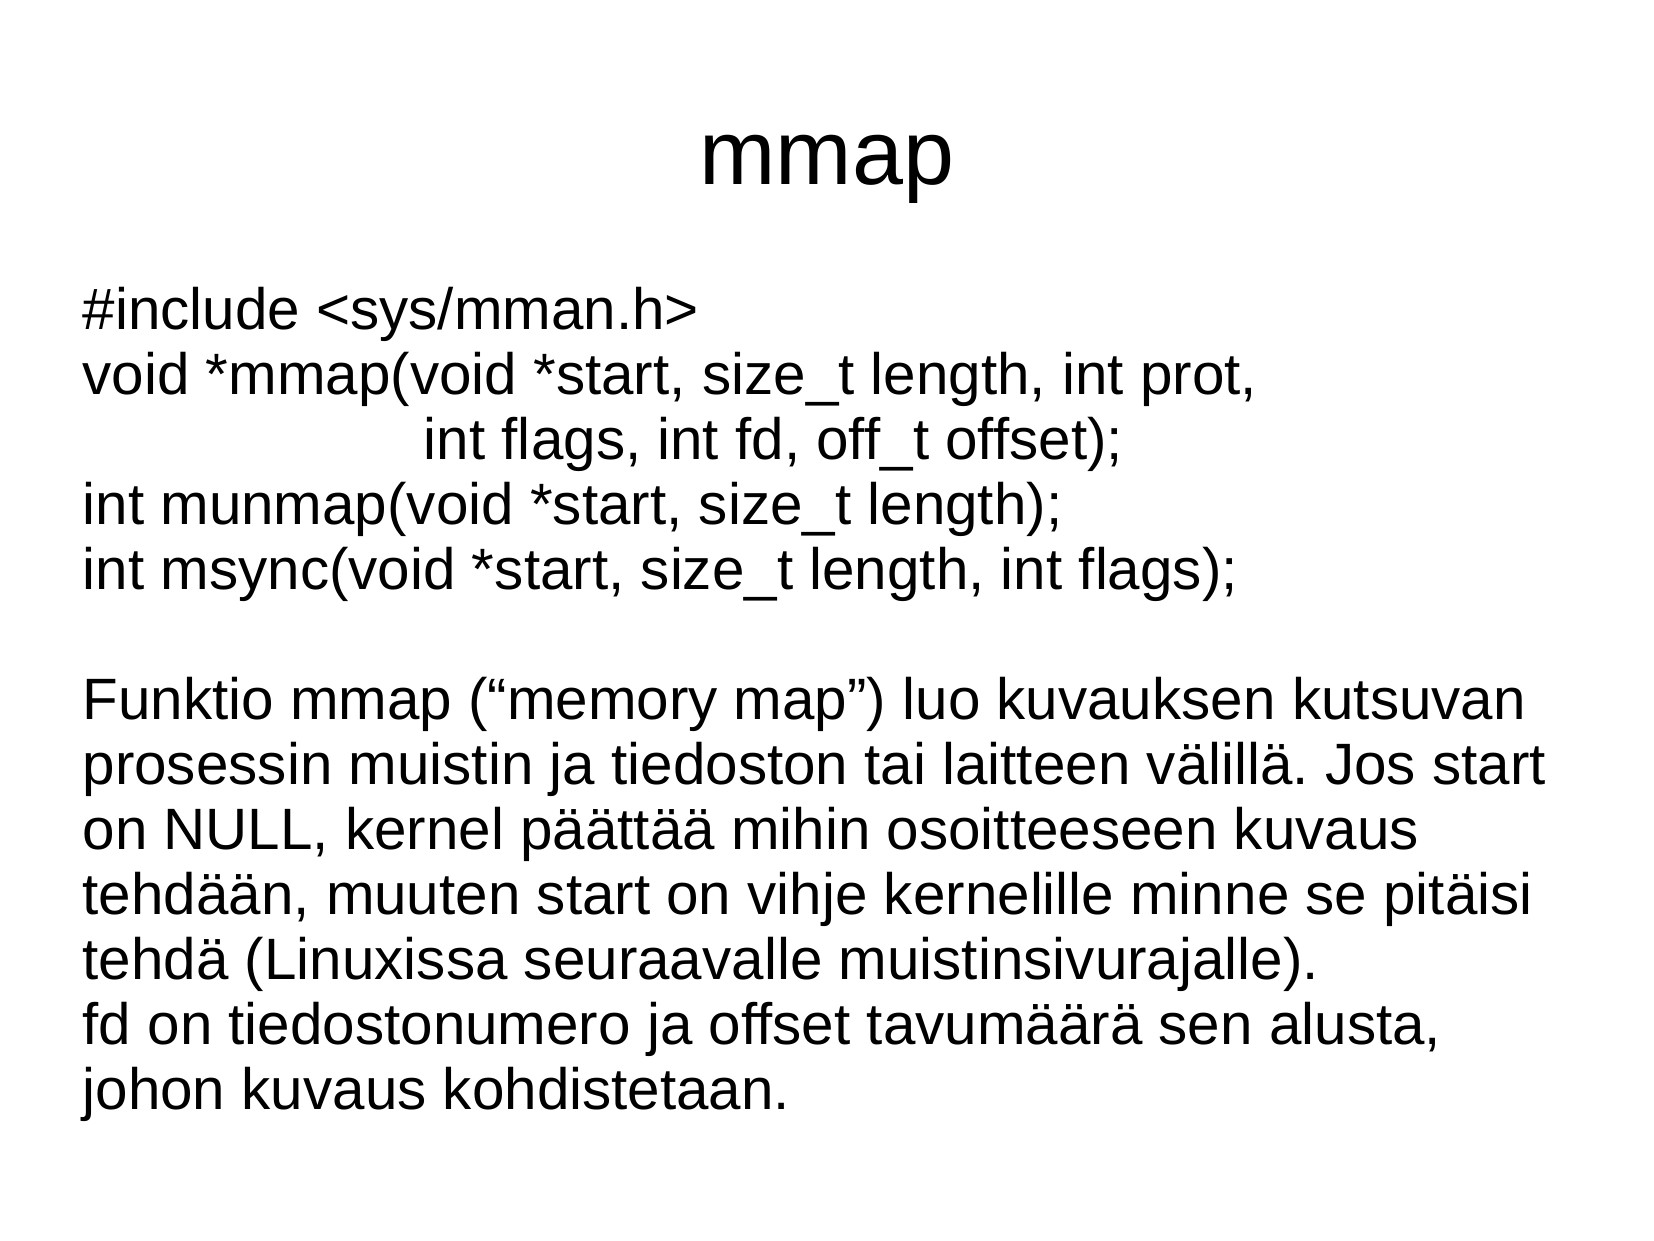

# mmap
#include <sys/mman.h>
void *mmap(void *start, size_t length, int prot,
 int flags, int fd, off_t offset);
int munmap(void *start, size_t length);
int msync(void *start, size_t length, int flags);
Funktio mmap (“memory map”) luo kuvauksen kutsuvan prosessin muistin ja tiedoston tai laitteen välillä. Jos start on NULL, kernel päättää mihin osoitteeseen kuvaus tehdään, muuten start on vihje kernelille minne se pitäisi tehdä (Linuxissa seuraavalle muistinsivurajalle).
fd on tiedostonumero ja offset tavumäärä sen alusta, johon kuvaus kohdistetaan.